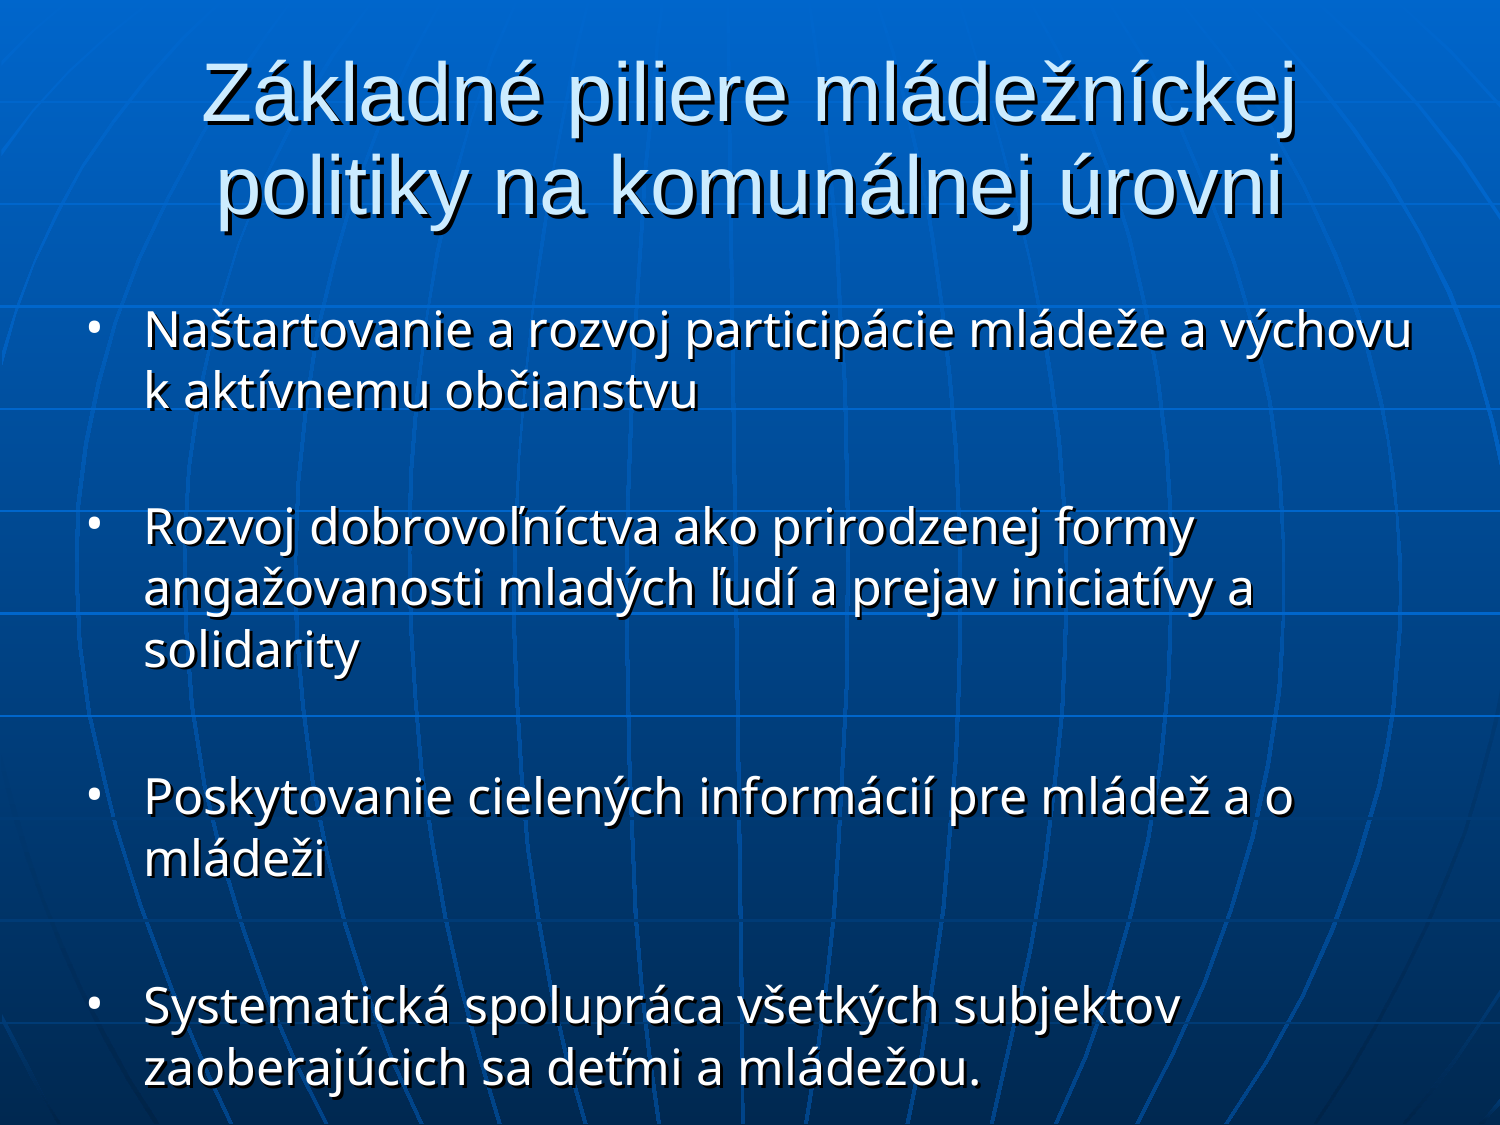

# Základné piliere mládežníckej politiky na komunálnej úrovni
Naštartovanie a rozvoj participácie mládeže a výchovu k aktívnemu občianstvu
Rozvoj dobrovoľníctva ako prirodzenej formy angažovanosti mladých ľudí a prejav iniciatívy a solidarity
Poskytovanie cielených informácií pre mládež a o mládeži
Systematická spolupráca všetkých subjektov zaoberajúcich sa deťmi a mládežou.